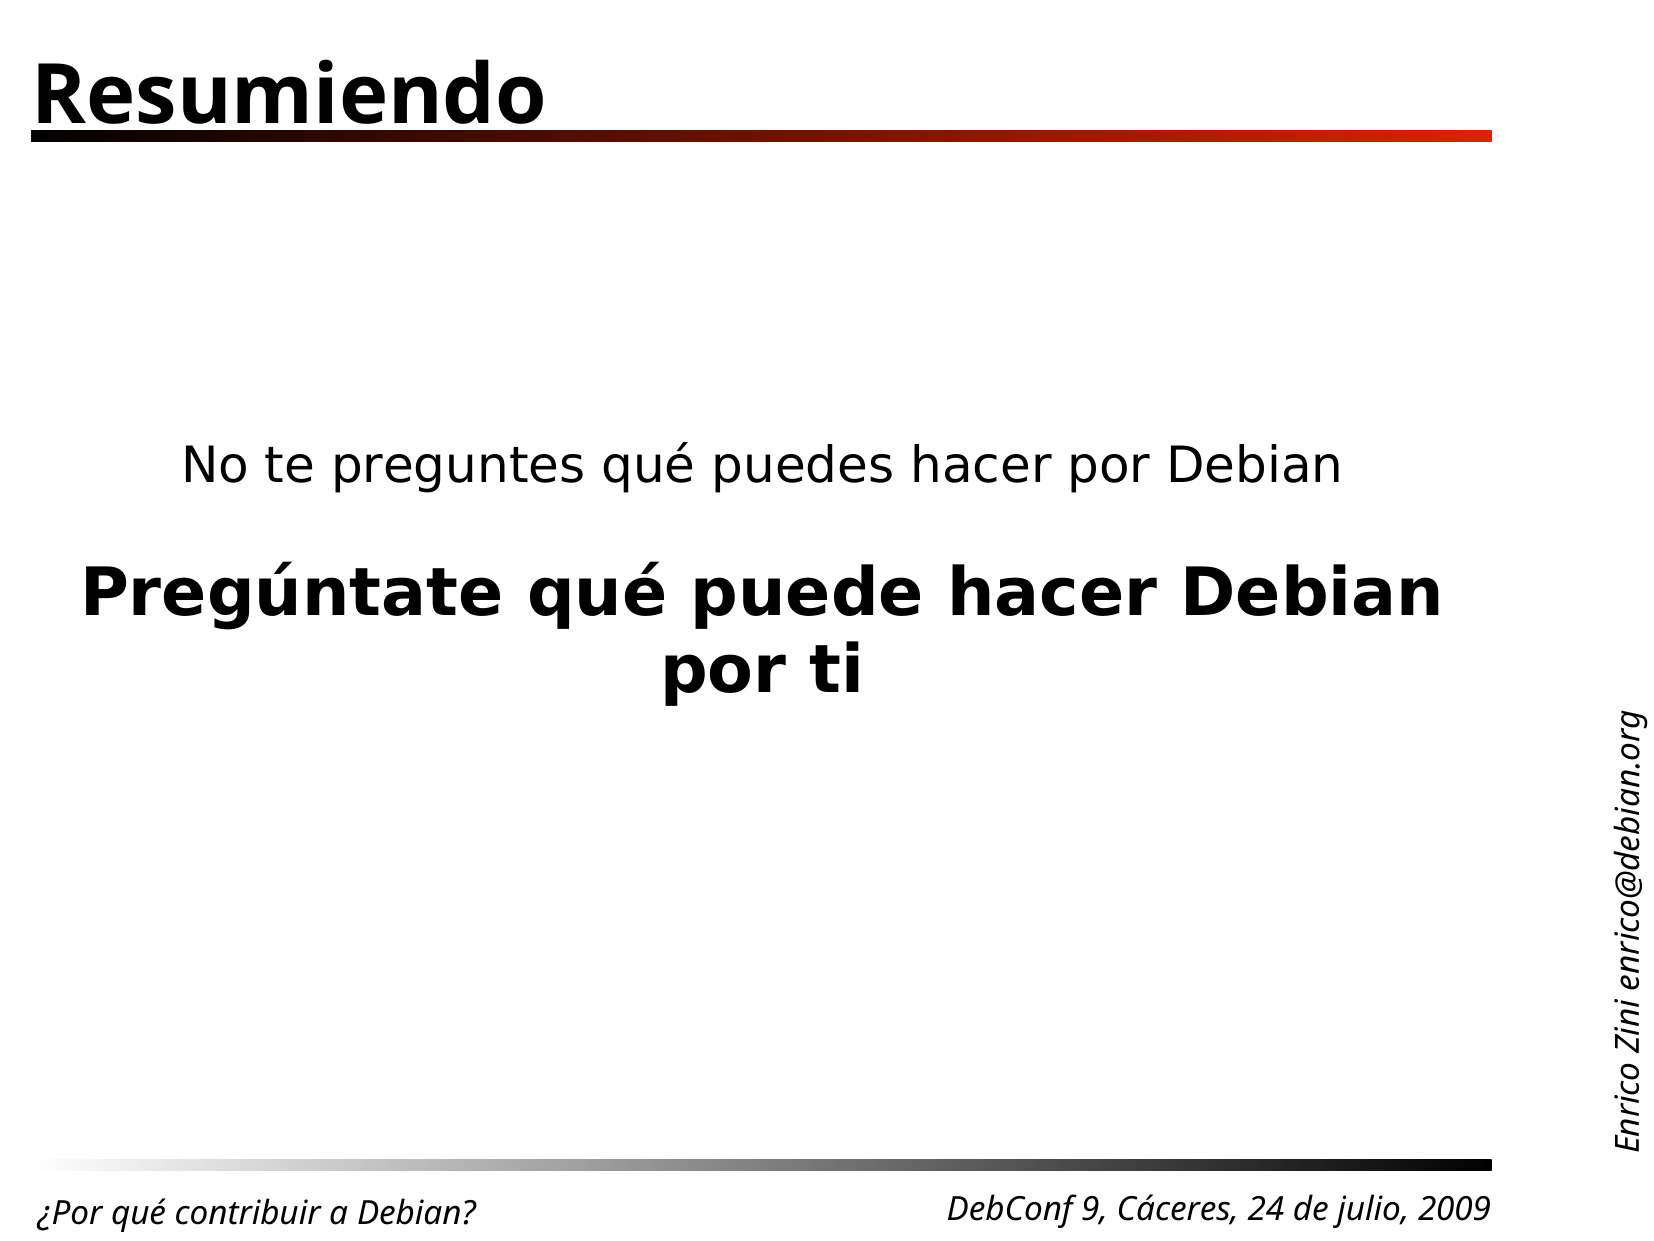

Resumiendo
No te preguntes qué puedes hacer por Debian
Pregúntate qué puede hacer Debian por ti